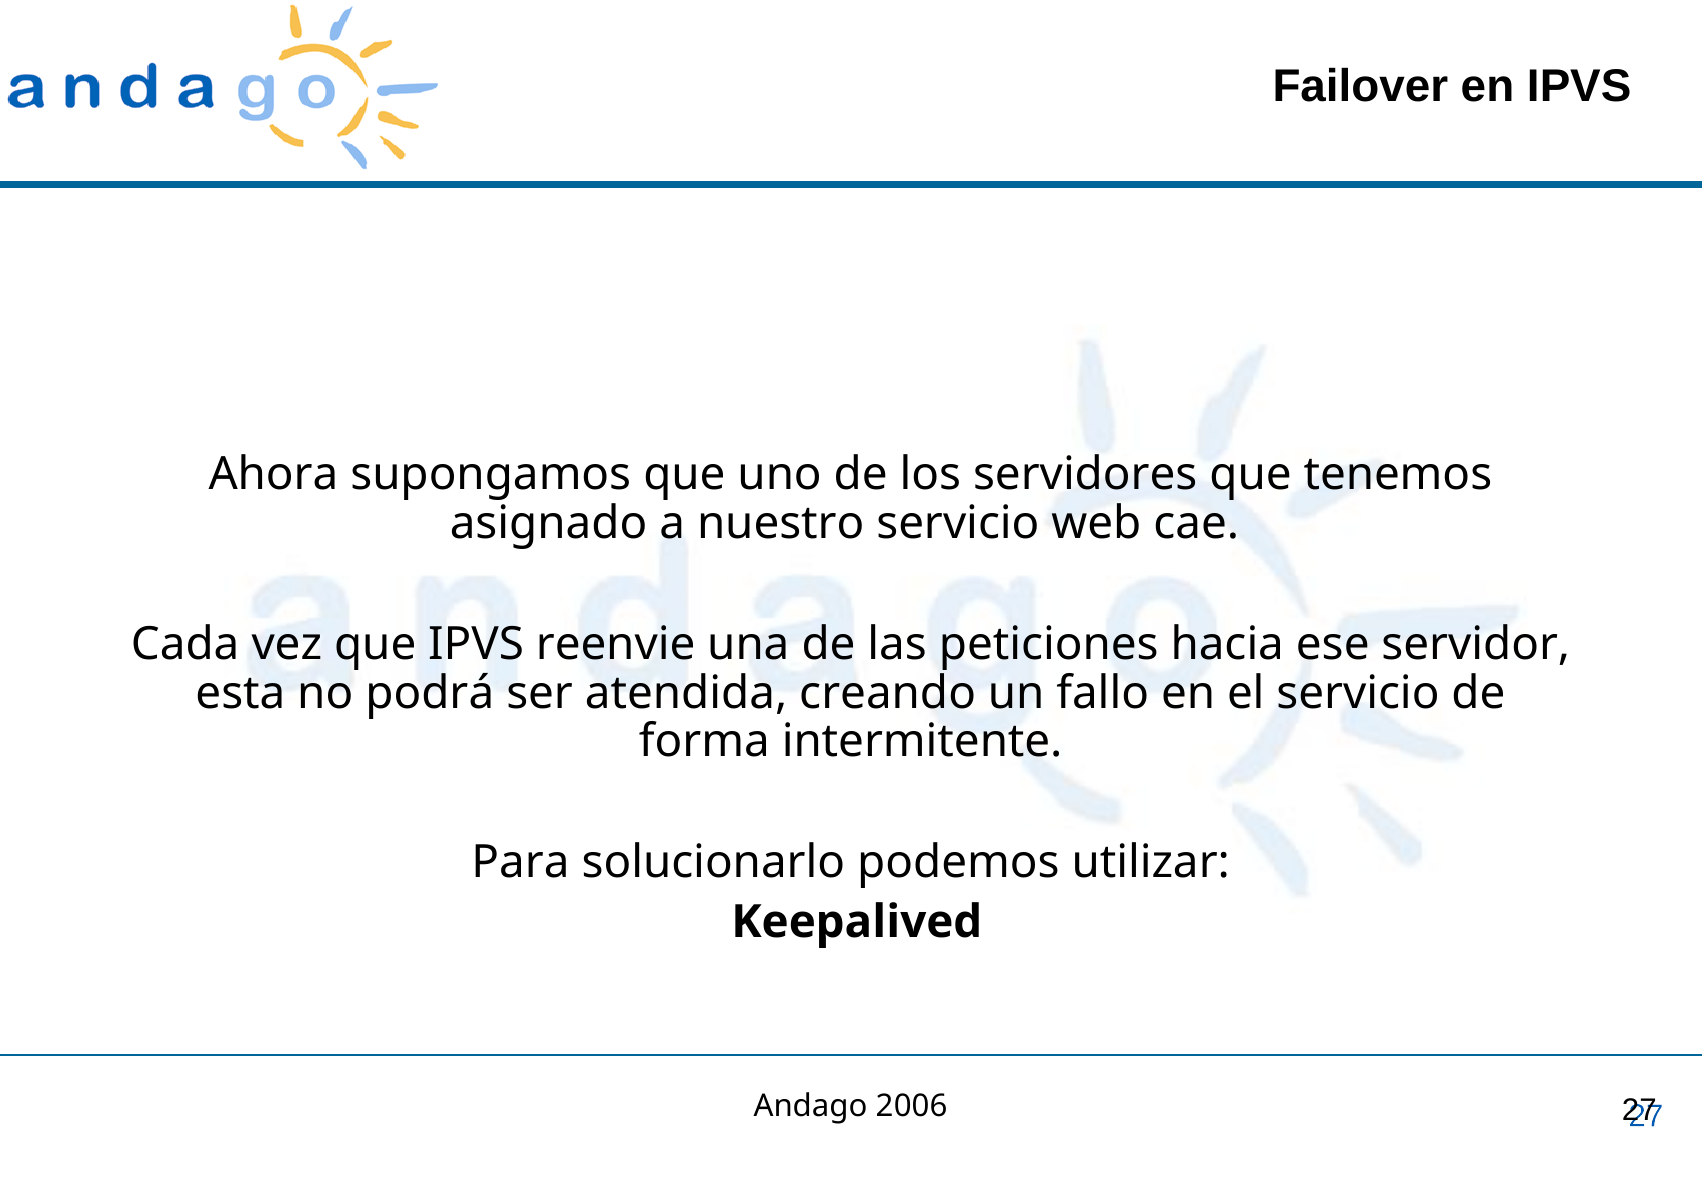

# Failover en IPVS
Ahora supongamos que uno de los servidores que tenemos asignado a nuestro servicio web cae.
Cada vez que IPVS reenvie una de las peticiones hacia ese servidor, esta no podrá ser atendida, creando un fallo en el servicio de forma intermitente.
Para solucionarlo podemos utilizar:
 Keepalived